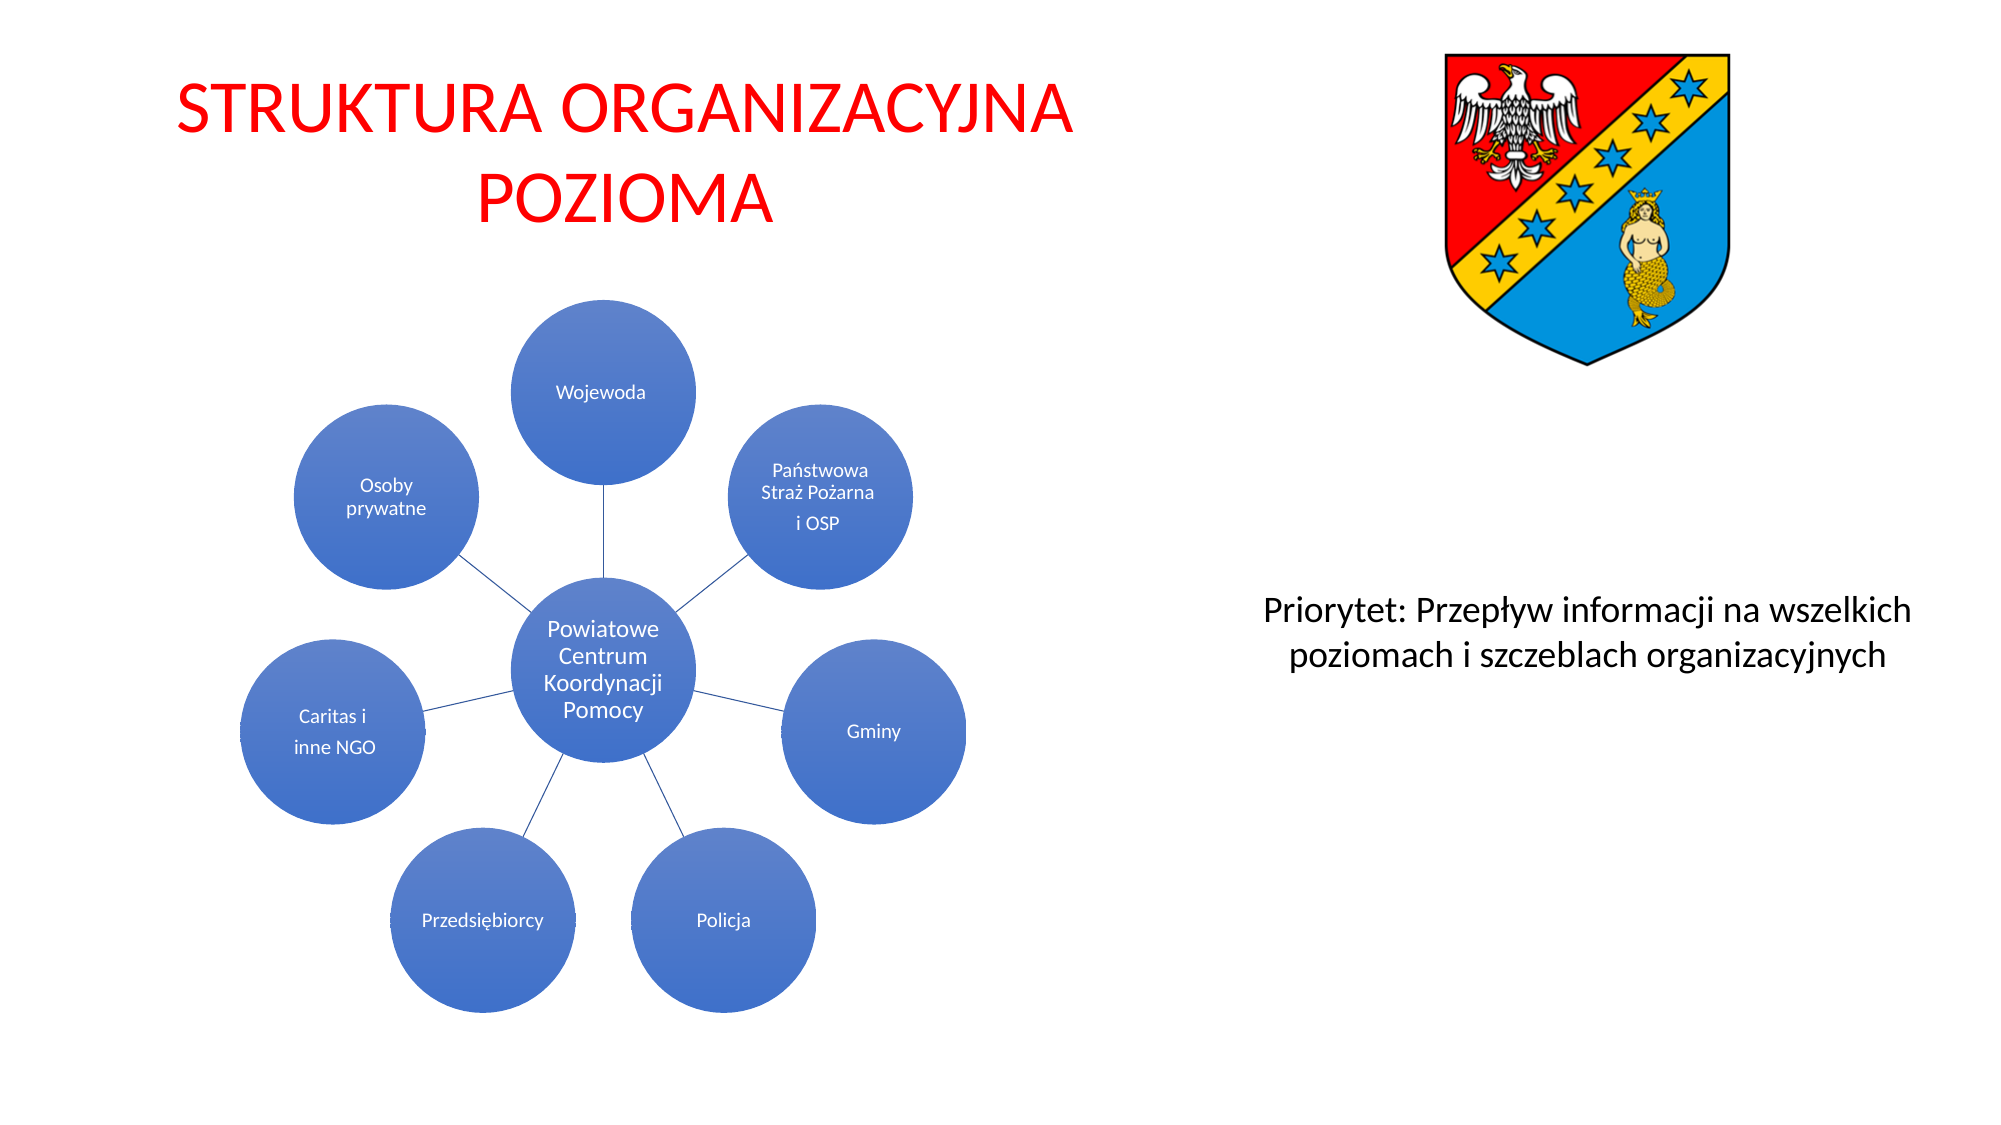

STRUKTURA ORGANIZACYJNA POZIOMA
Wojewoda
Osoby prywatne
Państwowa Straż Pożarna
i OSP
Powiatowe Centrum Koordynacji Pomocy
Caritas i
 inne NGO
Gminy
Przedsiębiorcy
Policja
Priorytet: Przepływ informacji na wszelkich poziomach i szczeblach organizacyjnych